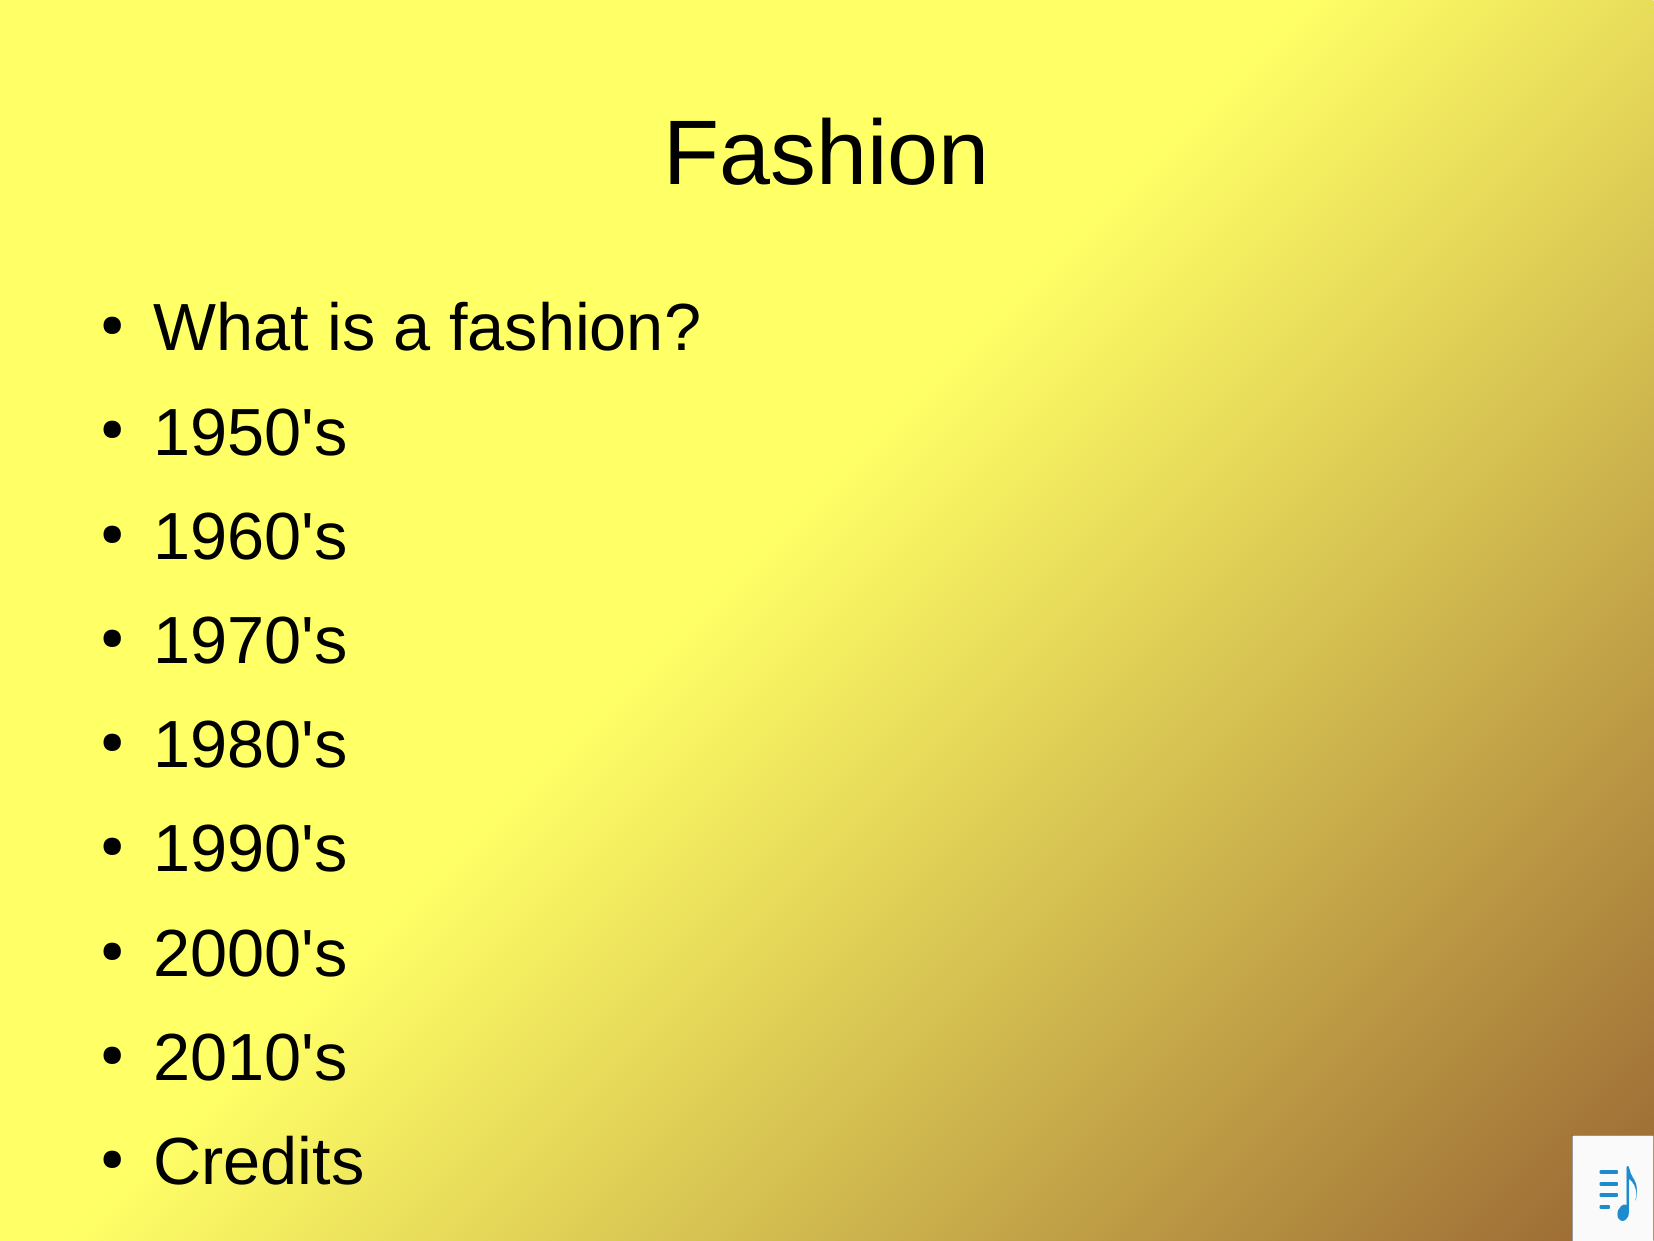

# Fashion
What is a fashion?
1950's
1960's
1970's
1980's
1990's
2000's
2010's
Credits